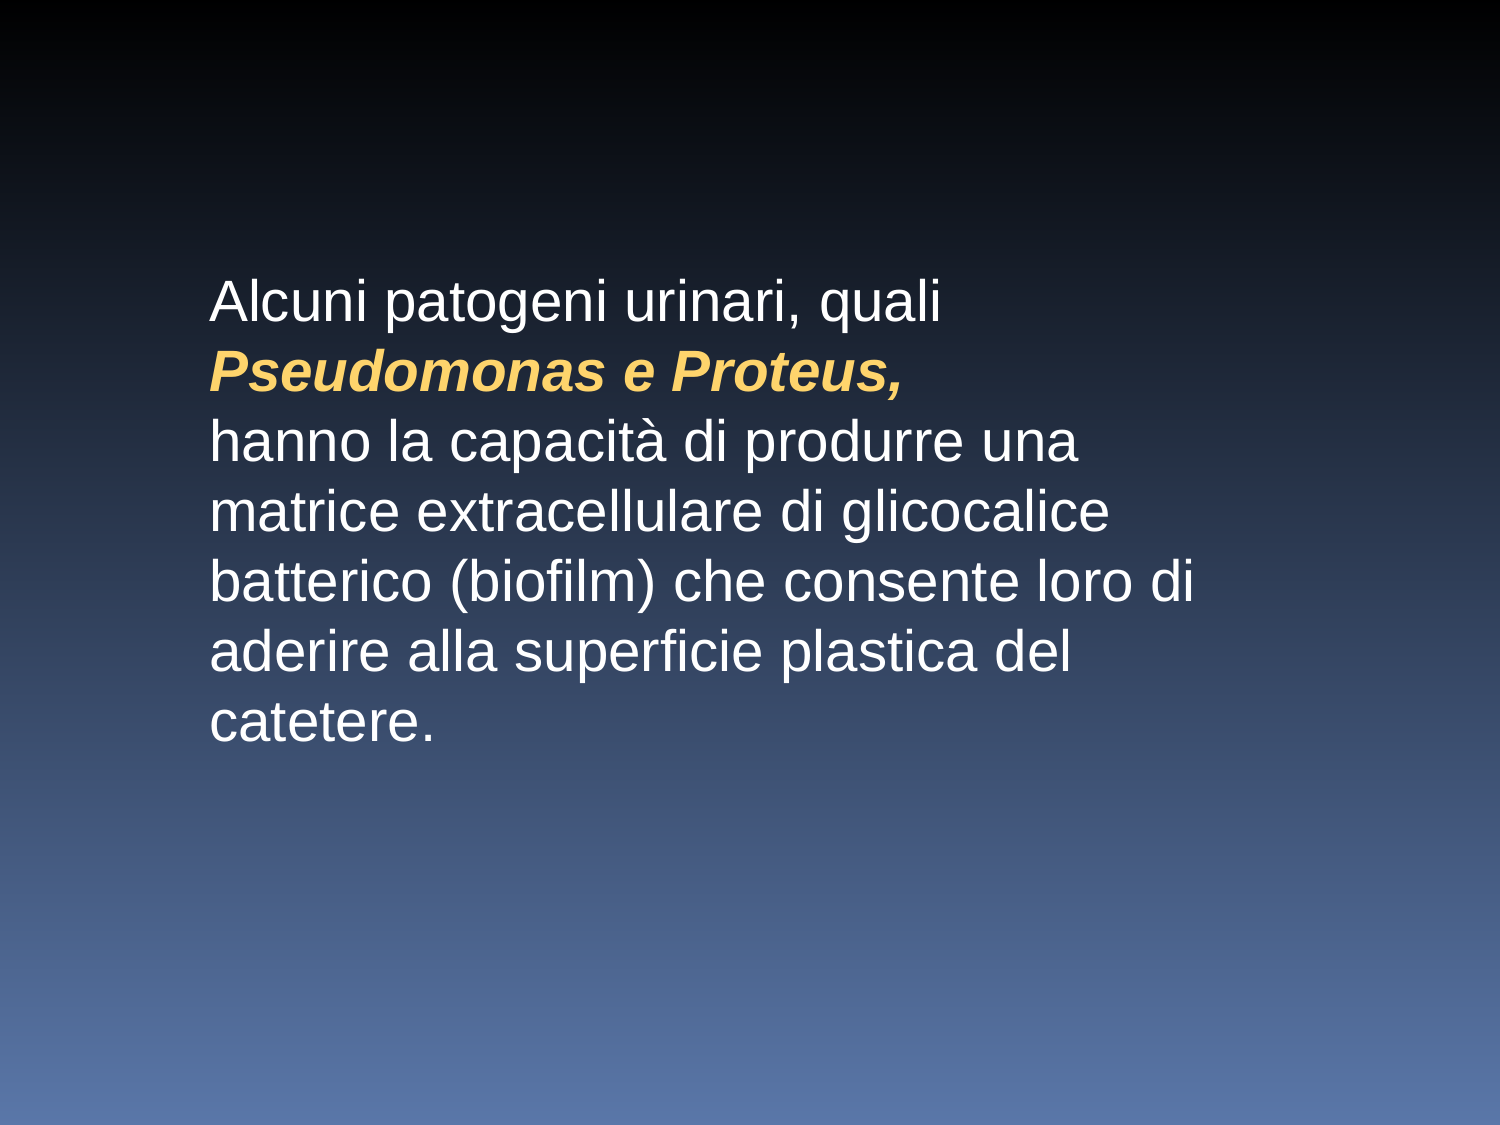

Alcuni patogeni urinari, quali Pseudomonas e Proteus,
hanno la capacità di produrre una matrice extracellulare di glicocalice batterico (biofilm) che consente loro di aderire alla superficie plastica del catetere.